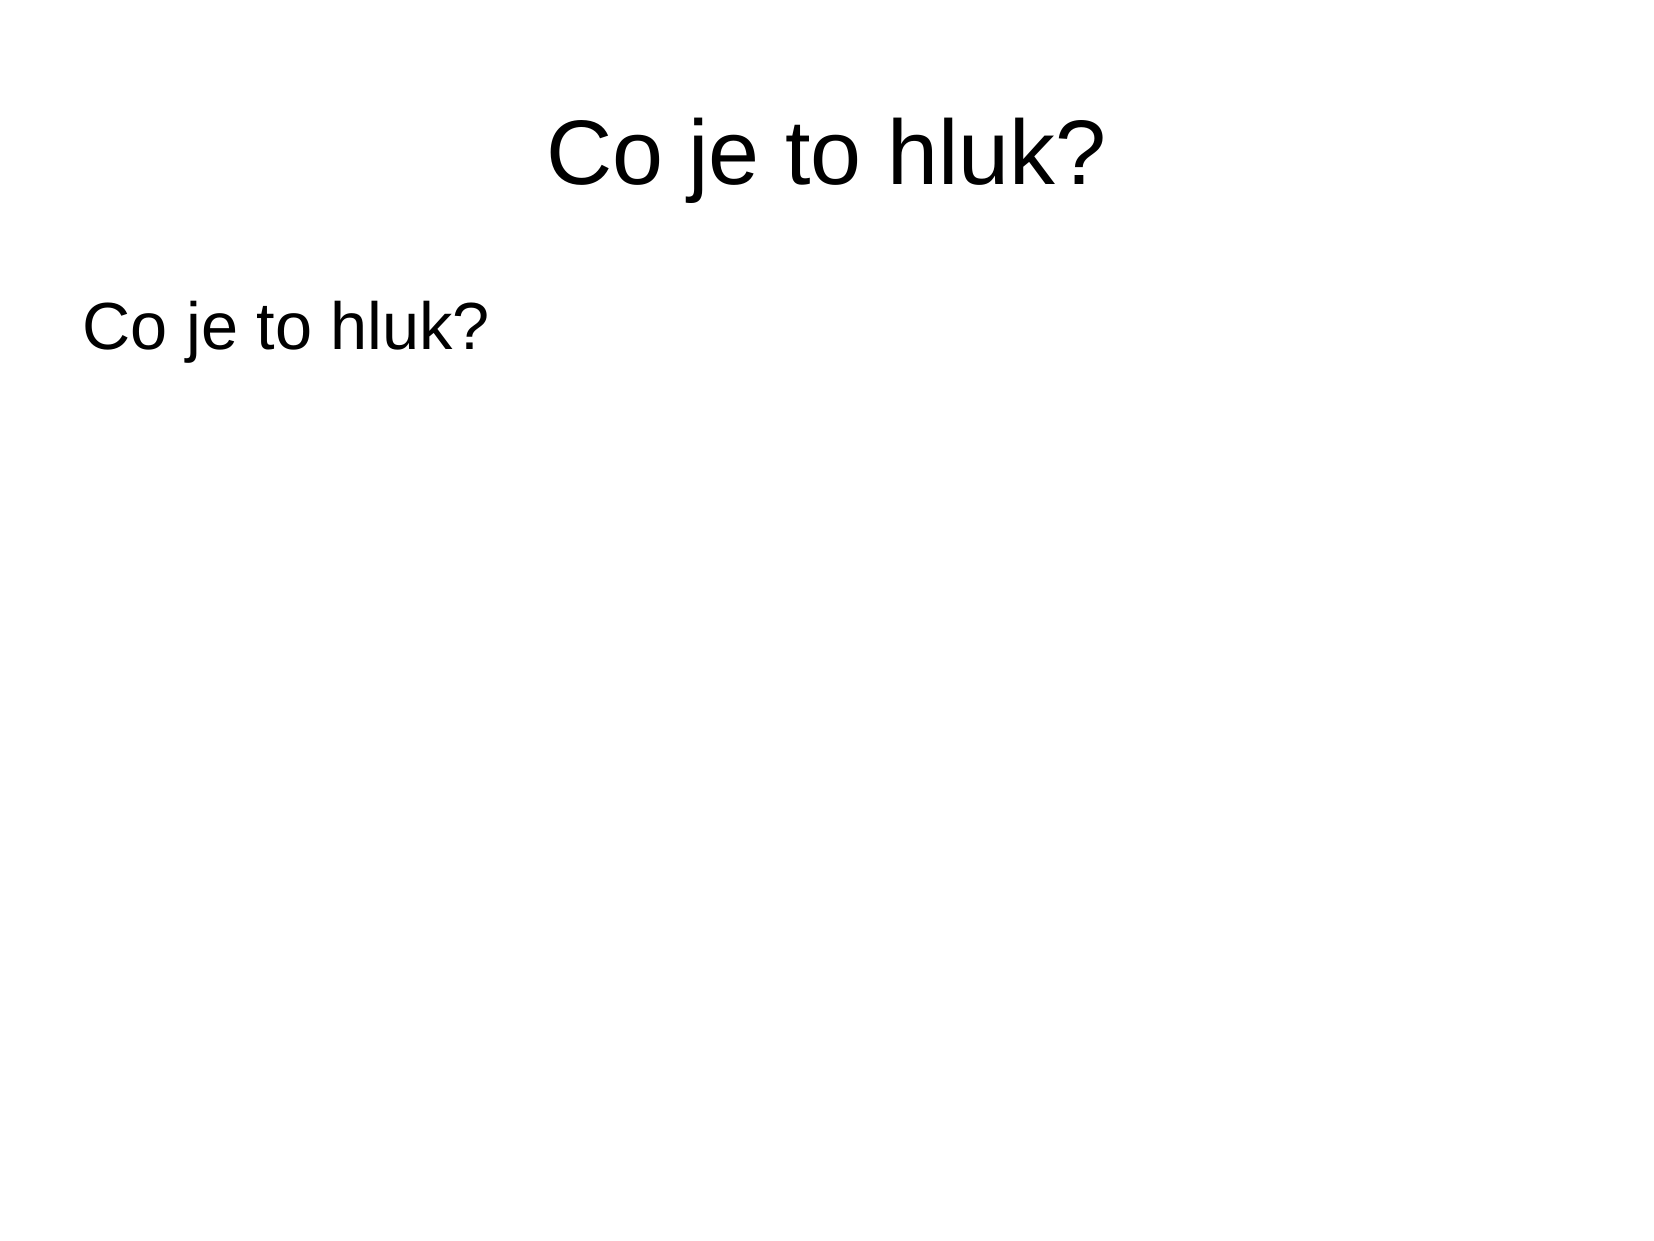

# Co je to hluk?
Co je to hluk?